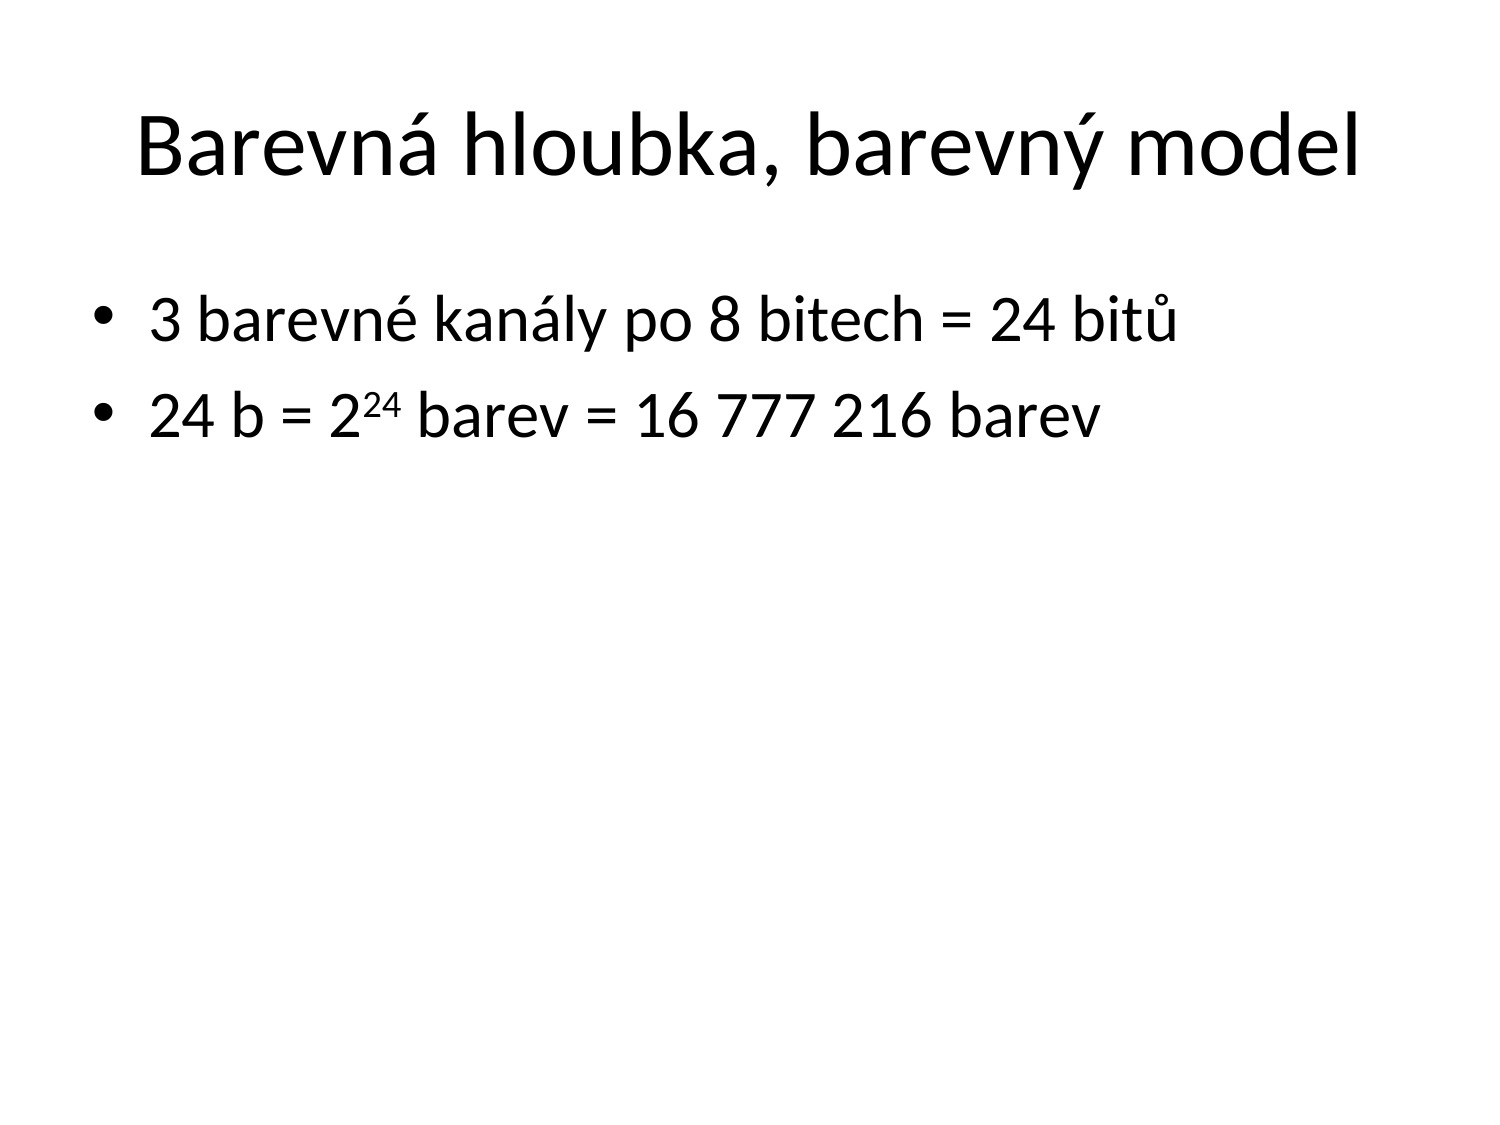

# Barevná hloubka, barevný model
3 barevné kanály po 8 bitech = 24 bitů
24 b = 224 barev = 16 777 216 barev